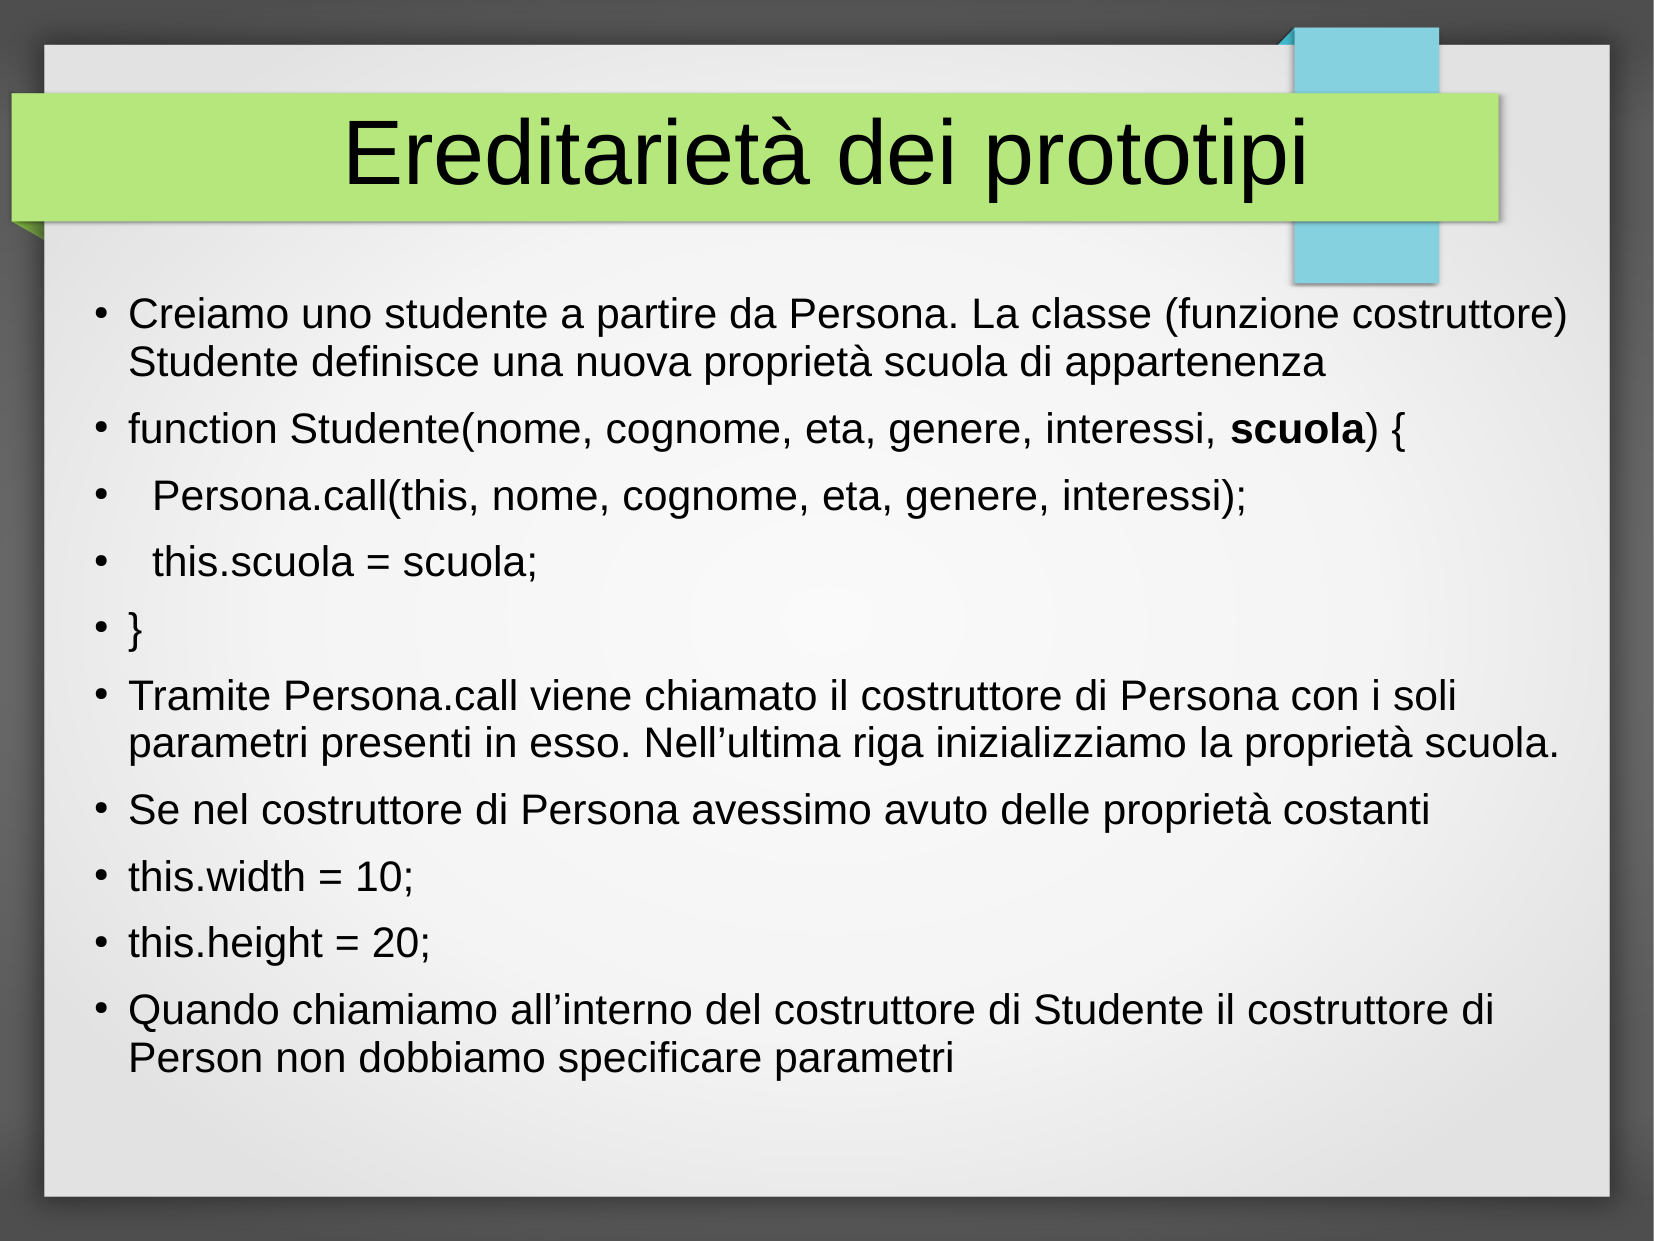

# Ereditarietà dei prototipi
Creiamo uno studente a partire da Persona. La classe (funzione costruttore) Studente definisce una nuova proprietà scuola di appartenenza
function Studente(nome, cognome, eta, genere, interessi, scuola) {
 Persona.call(this, nome, cognome, eta, genere, interessi);
 this.scuola = scuola;
}
Tramite Persona.call viene chiamato il costruttore di Persona con i soli parametri presenti in esso. Nell’ultima riga inizializziamo la proprietà scuola.
Se nel costruttore di Persona avessimo avuto delle proprietà costanti
this.width = 10;
this.height = 20;
Quando chiamiamo all’interno del costruttore di Studente il costruttore di Person non dobbiamo specificare parametri